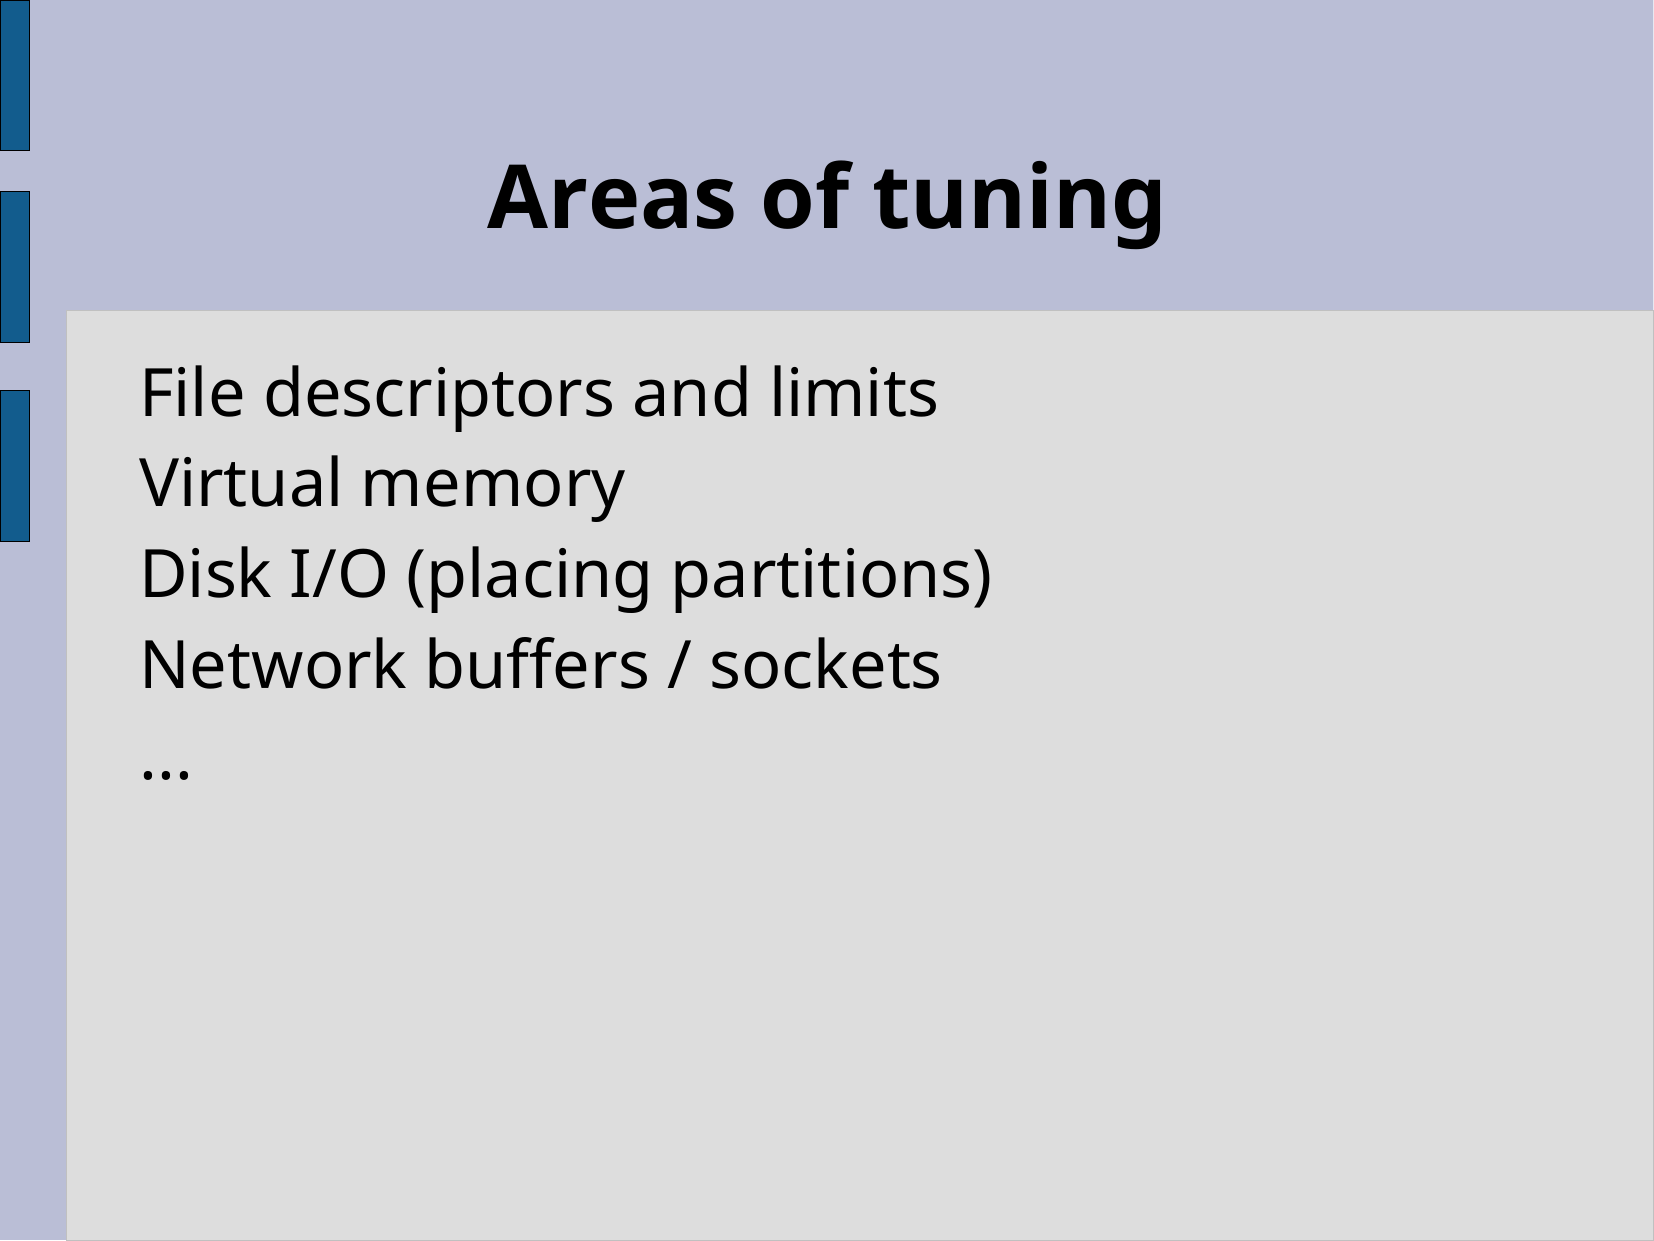

# Areas of tuning
File descriptors and limits
Virtual memory
Disk I/O (placing partitions)
Network buffers / sockets
...